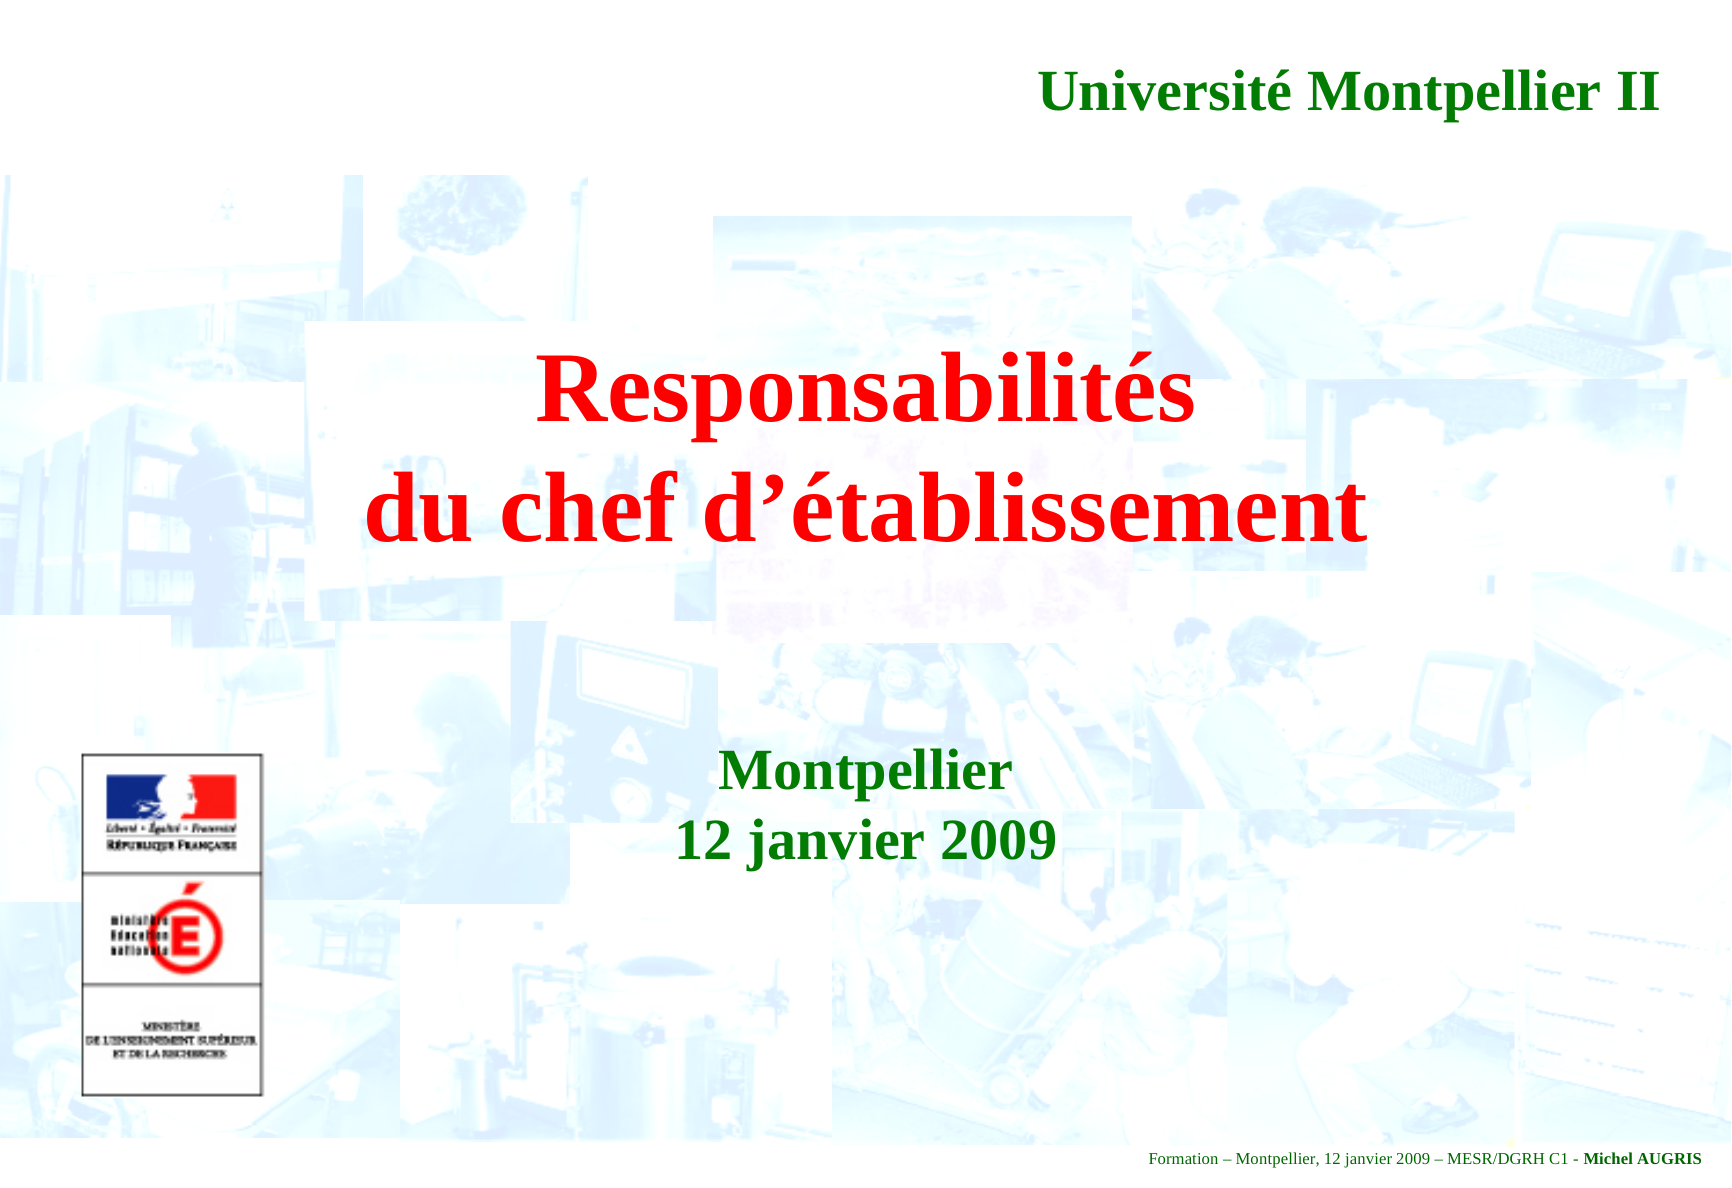

Université Montpellier II
Responsabilités
du chef d’établissement
Montpellier
12 janvier 2009